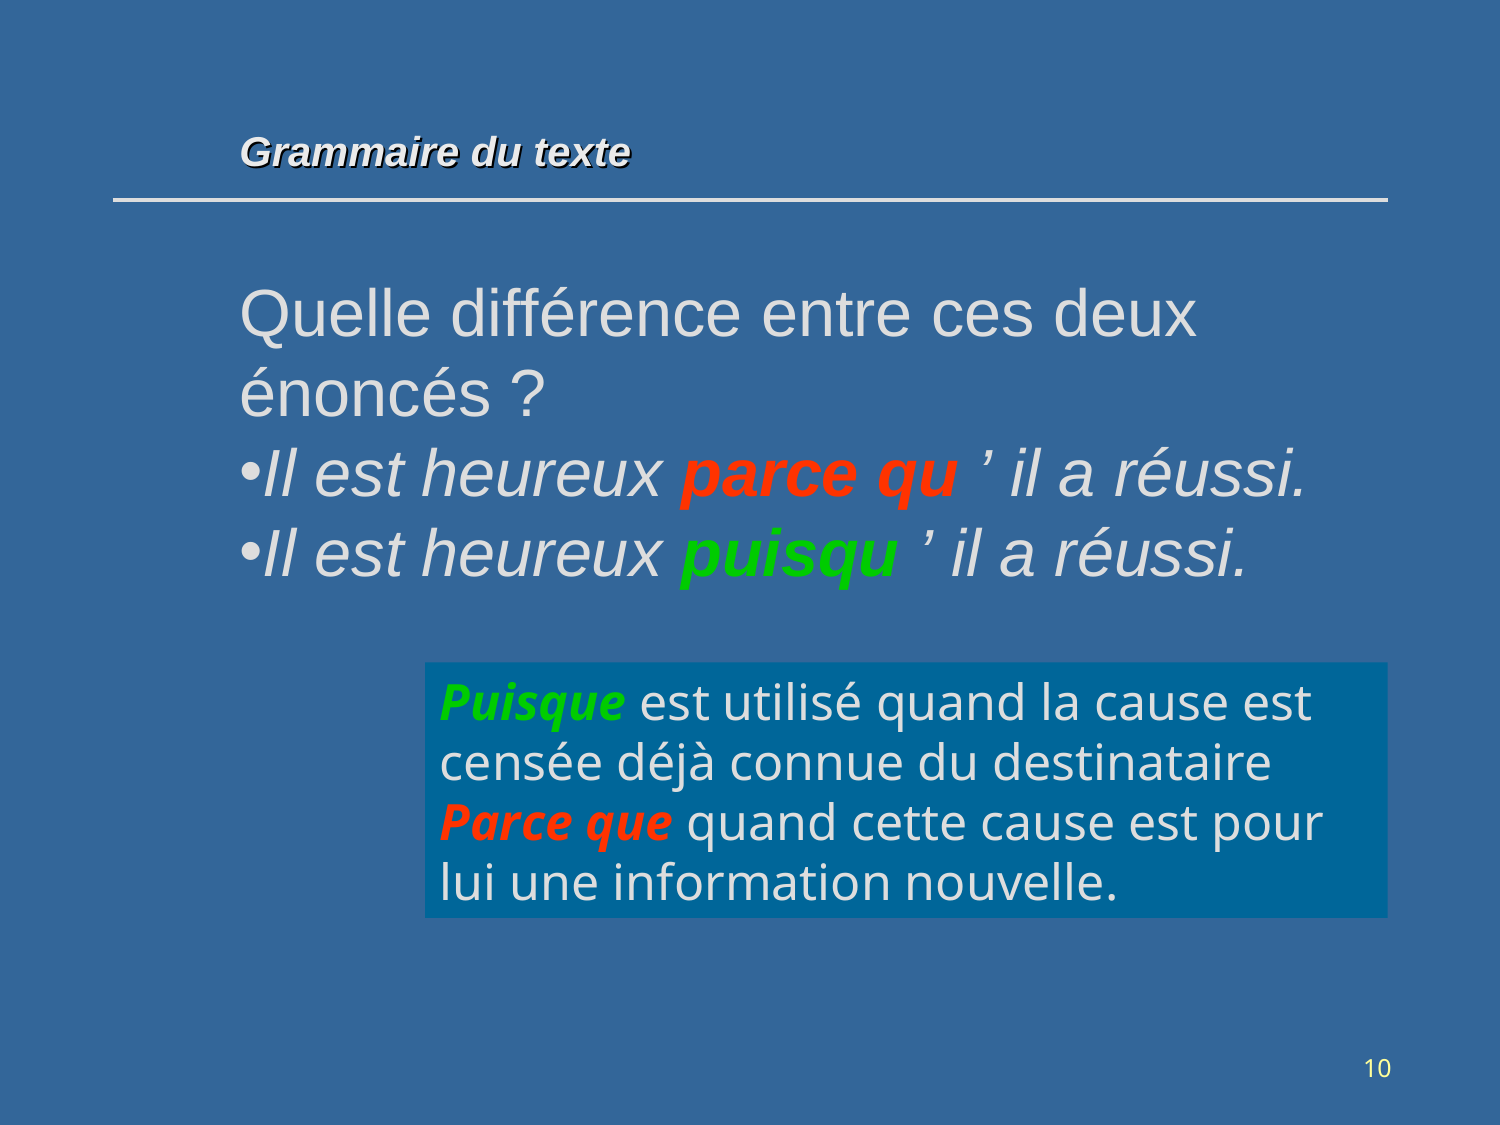

Grammaire du texte
Quelle différence entre ces deux énoncés ?
Il est heureux parce qu ’ il a réussi.
Il est heureux puisqu ’ il a réussi.
Puisque est utilisé quand la cause est censée déjà connue du destinataire
Parce que quand cette cause est pour lui une information nouvelle.
10